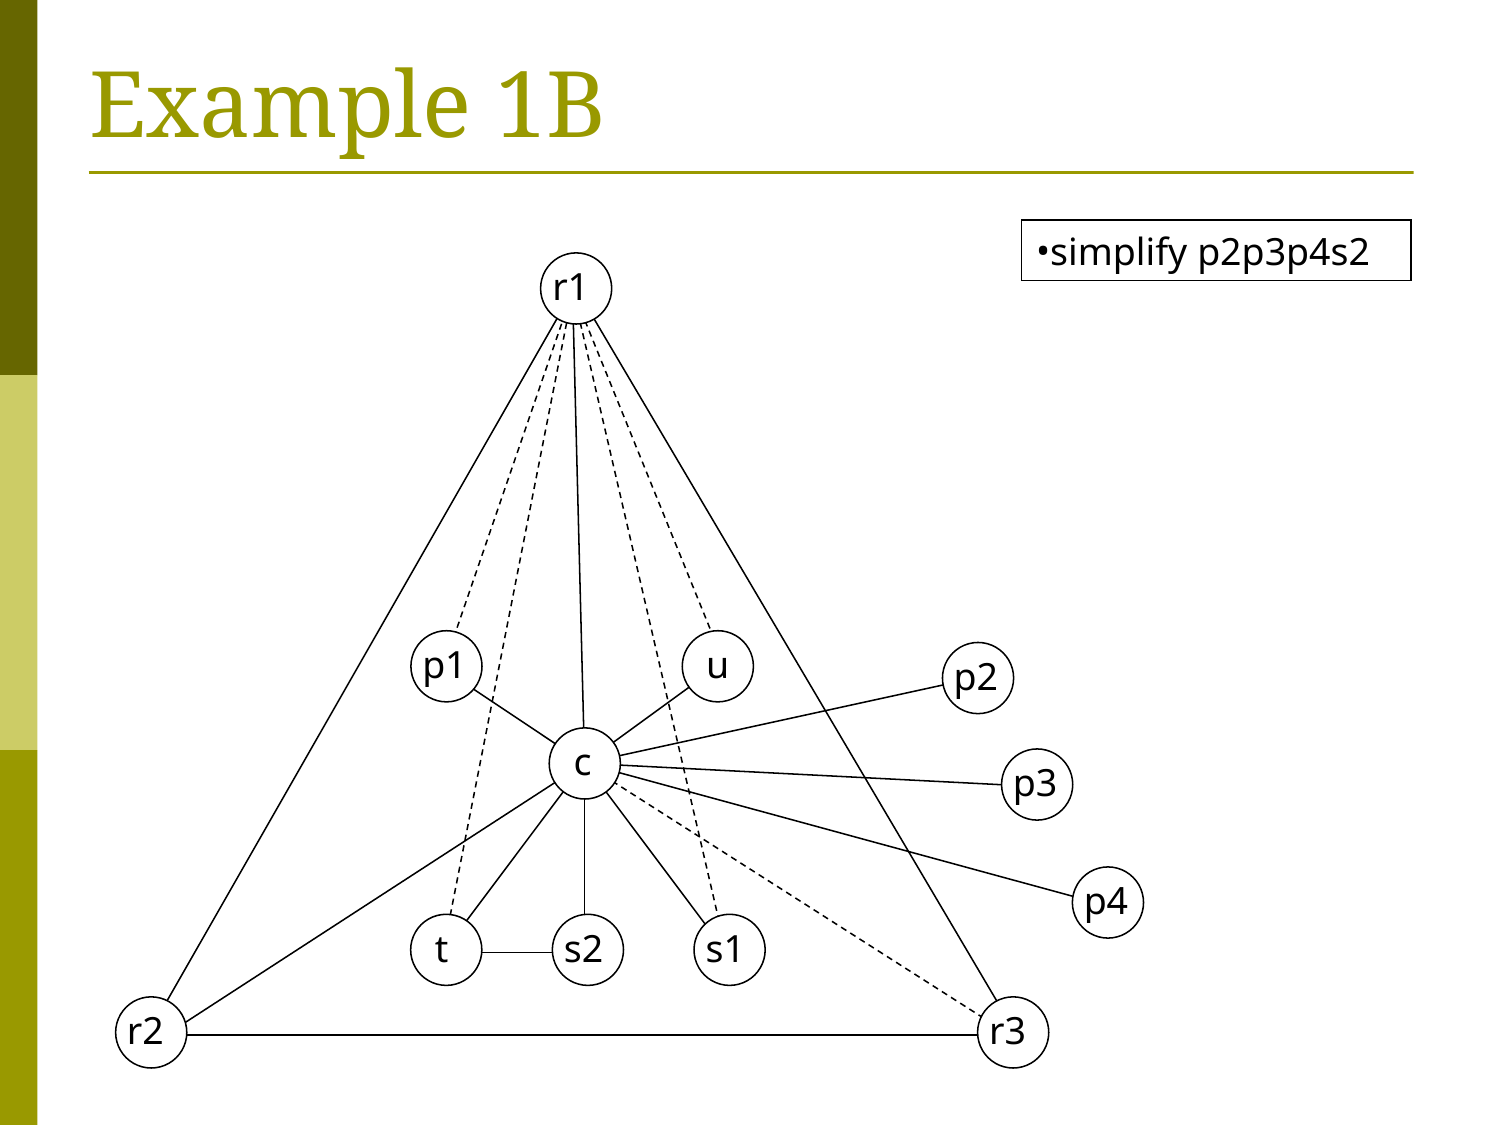

# Example 1B
simplify p2p3p4s2
r1
p1
u
p2
c
p3
p4
t
s2
s1
r2
r3